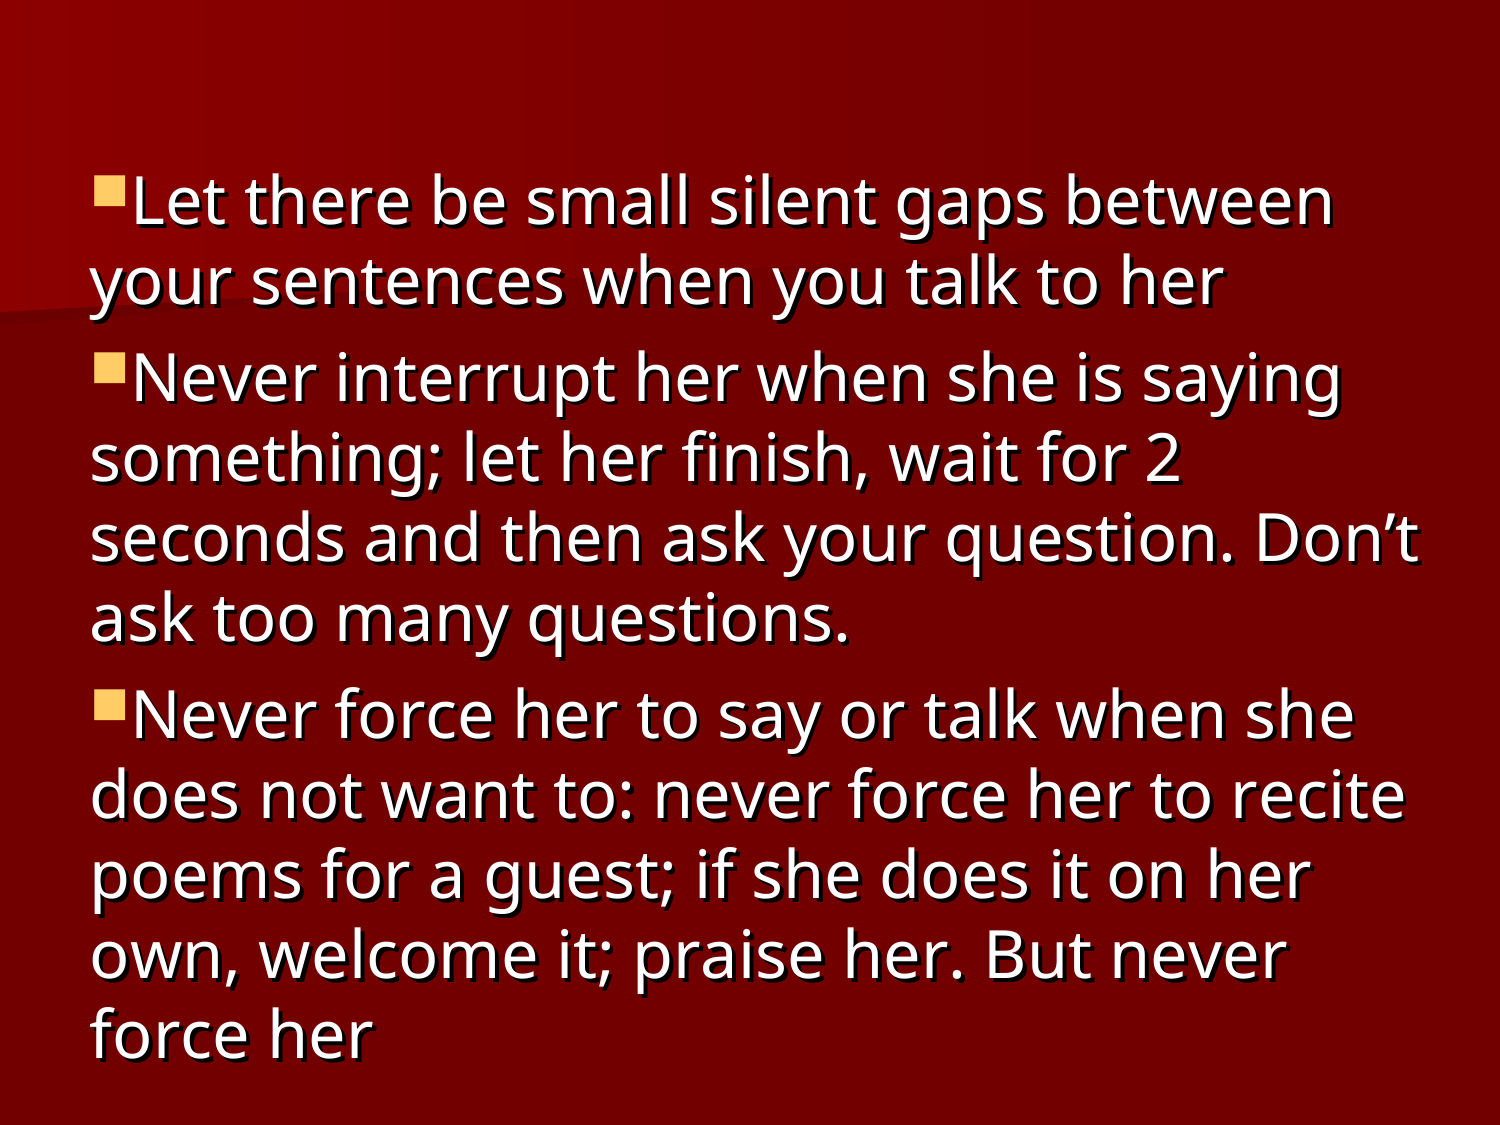

# Let there be small silent gaps between your sentences when you talk to her
Never interrupt her when she is saying something; let her finish, wait for 2 seconds and then ask your question. Don’t ask too many questions.
Never force her to say or talk when she does not want to: never force her to recite poems for a guest; if she does it on her own, welcome it; praise her. But never force her